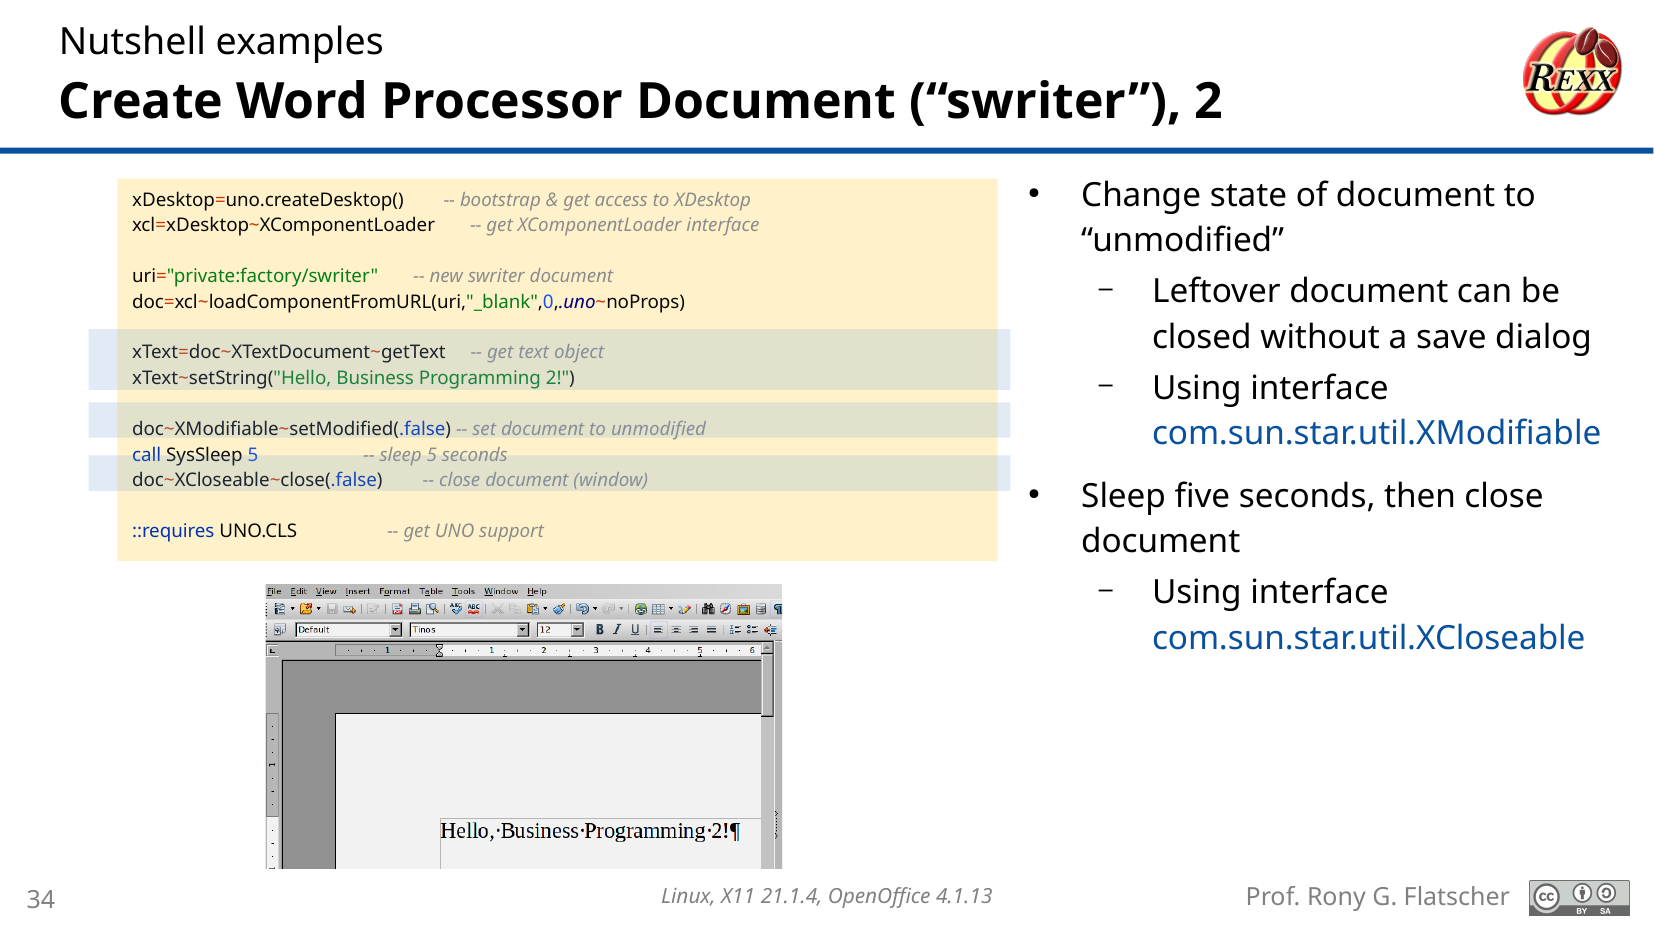

# Nutshell examples Create Word Processor Document (“swriter”), 2
Change state of document to “unmodified”
Leftover document can be closed without a save dialog
Using interface com.sun.star.util.XModifiable
Sleep five seconds, then close document
Using interface com.sun.star.util.XCloseable
xDesktop=uno.createDesktop() -- bootstrap & get access to XDesktop
xcl=xDesktop~XComponentLoader -- get XComponentLoader interface
uri="private:factory/swriter" -- new swriter document
doc=xcl~loadComponentFromURL(uri,"_blank",0,.uno~noProps)
xText=doc~XTextDocument~getText -- get text object
xText~setString("Hello, Business Programming 2!")
doc~XModifiable~setModified(.false) -- set document to unmodified
call SysSleep 5 -- sleep 5 seconds
doc~XCloseable~close(.false) -- close document (window)
::requires UNO.CLS -- get UNO support
Linux, X11 21.1.4, OpenOffice 4.1.13